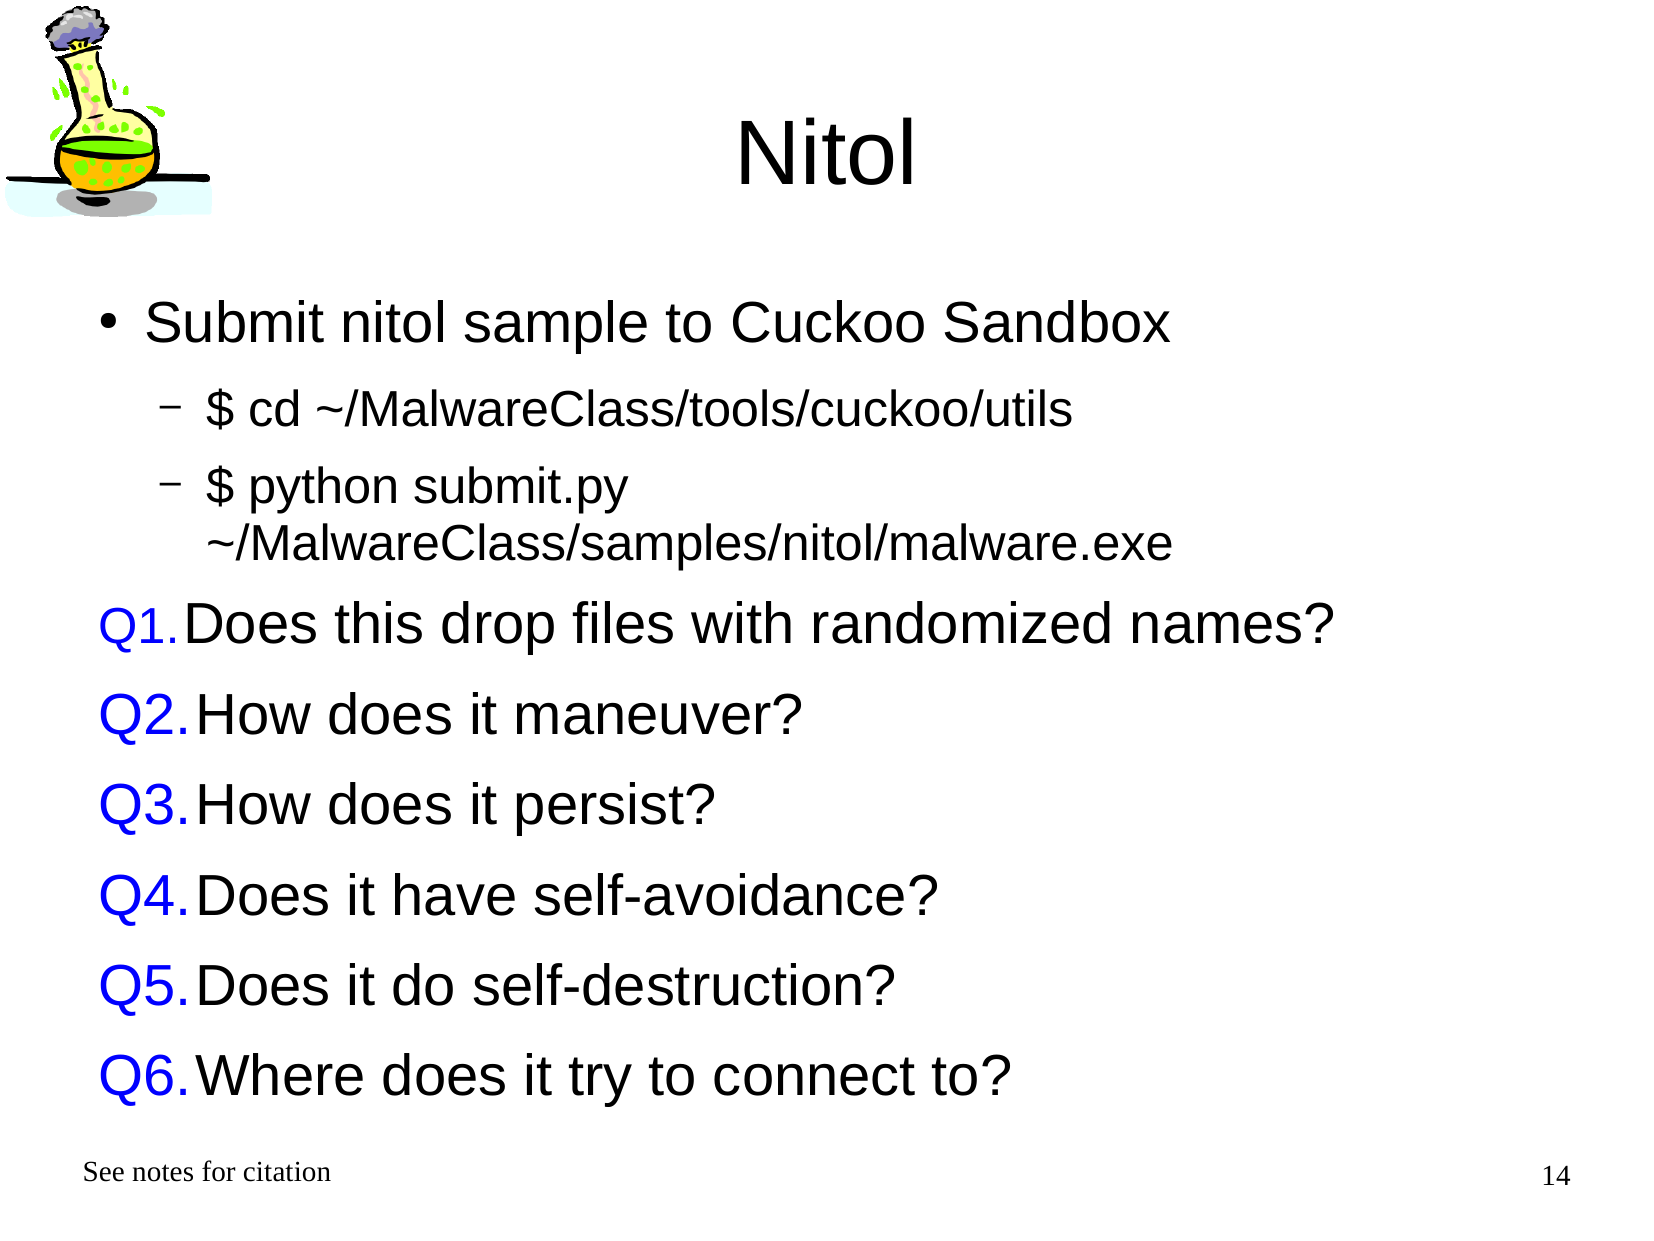

# Nitol
Submit nitol sample to Cuckoo Sandbox
$ cd ~/MalwareClass/tools/cuckoo/utils
$ python submit.py ~/MalwareClass/samples/nitol/malware.exe
 Does this drop files with randomized names?
 How does it maneuver?
 How does it persist?
 Does it have self-avoidance?
 Does it do self-destruction?
 Where does it try to connect to?
See notes for citation
14